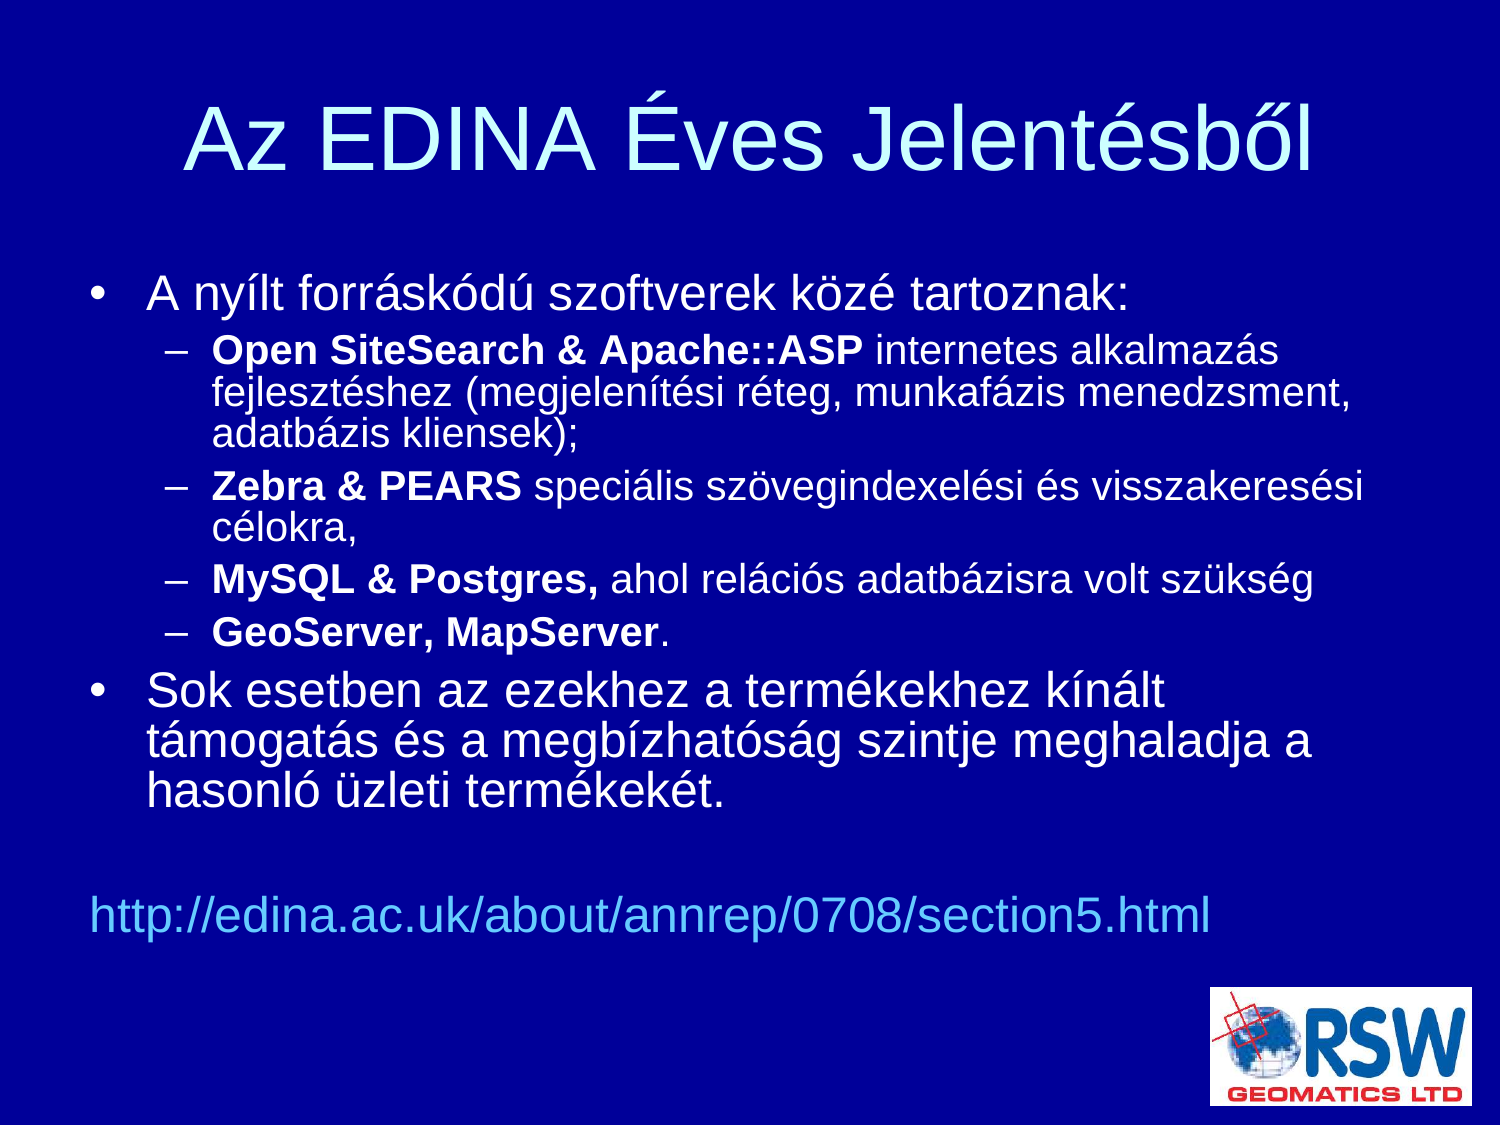

# Az EDINA Éves Jelentésből
A nyílt forráskódú szoftverek közé tartoznak:
Open SiteSearch & Apache::ASP internetes alkalmazás fejlesztéshez (megjelenítési réteg, munkafázis menedzsment, adatbázis kliensek);
Zebra & PEARS speciális szövegindexelési és visszakeresési célokra,
MySQL & Postgres, ahol relációs adatbázisra volt szükség
GeoServer, MapServer.
Sok esetben az ezekhez a termékekhez kínált támogatás és a megbízhatóság szintje meghaladja a hasonló üzleti termékekét.
http://edina.ac.uk/about/annrep/0708/section5.html